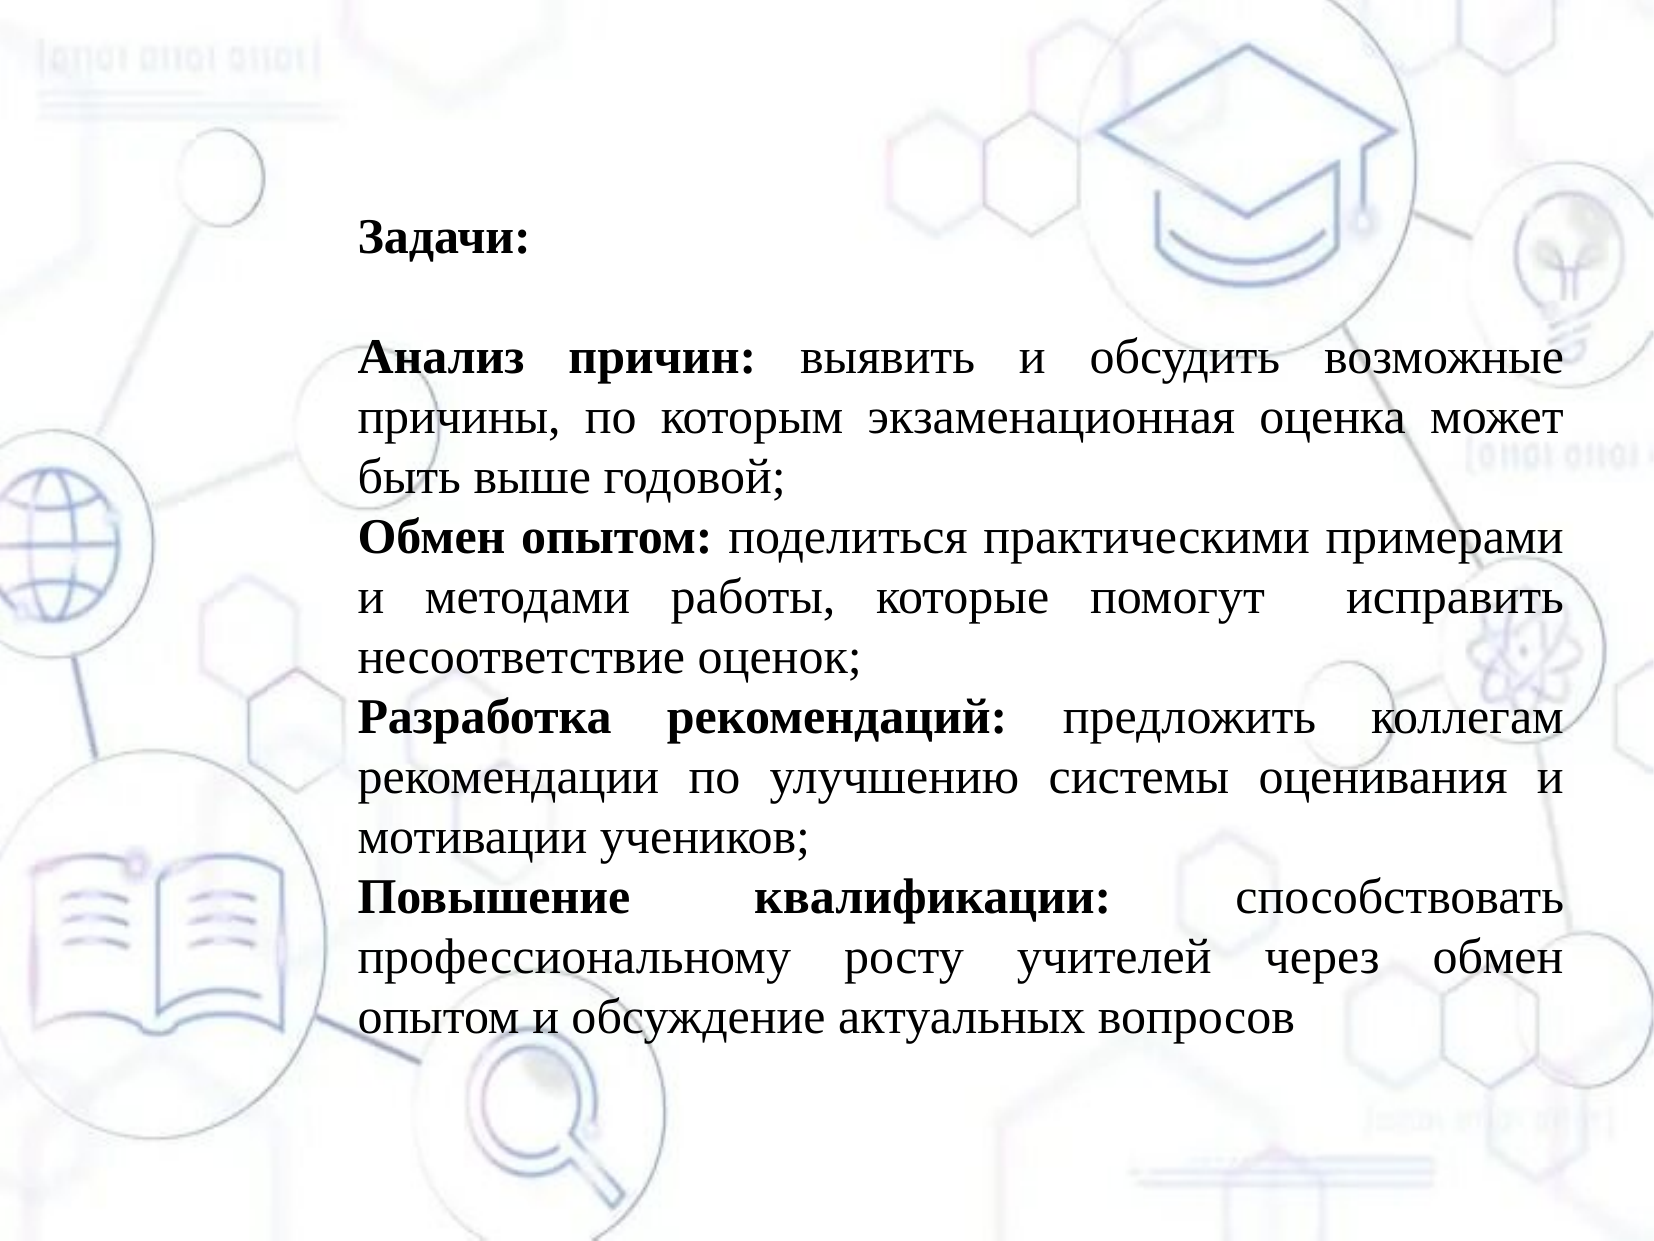

Задачи:
Анализ причин: выявить и обсудить возможные причины, по которым экзаменационная оценка может быть выше годовой;
Обмен опытом: поделиться практическими примерами и методами работы, которые помогут исправить несоответствие оценок;
Разработка рекомендаций: предложить коллегам рекомендации по улучшению системы оценивания и мотивации учеников;
Повышение квалификации: способствовать профессиональному росту учителей через обмен опытом и обсуждение актуальных вопросов